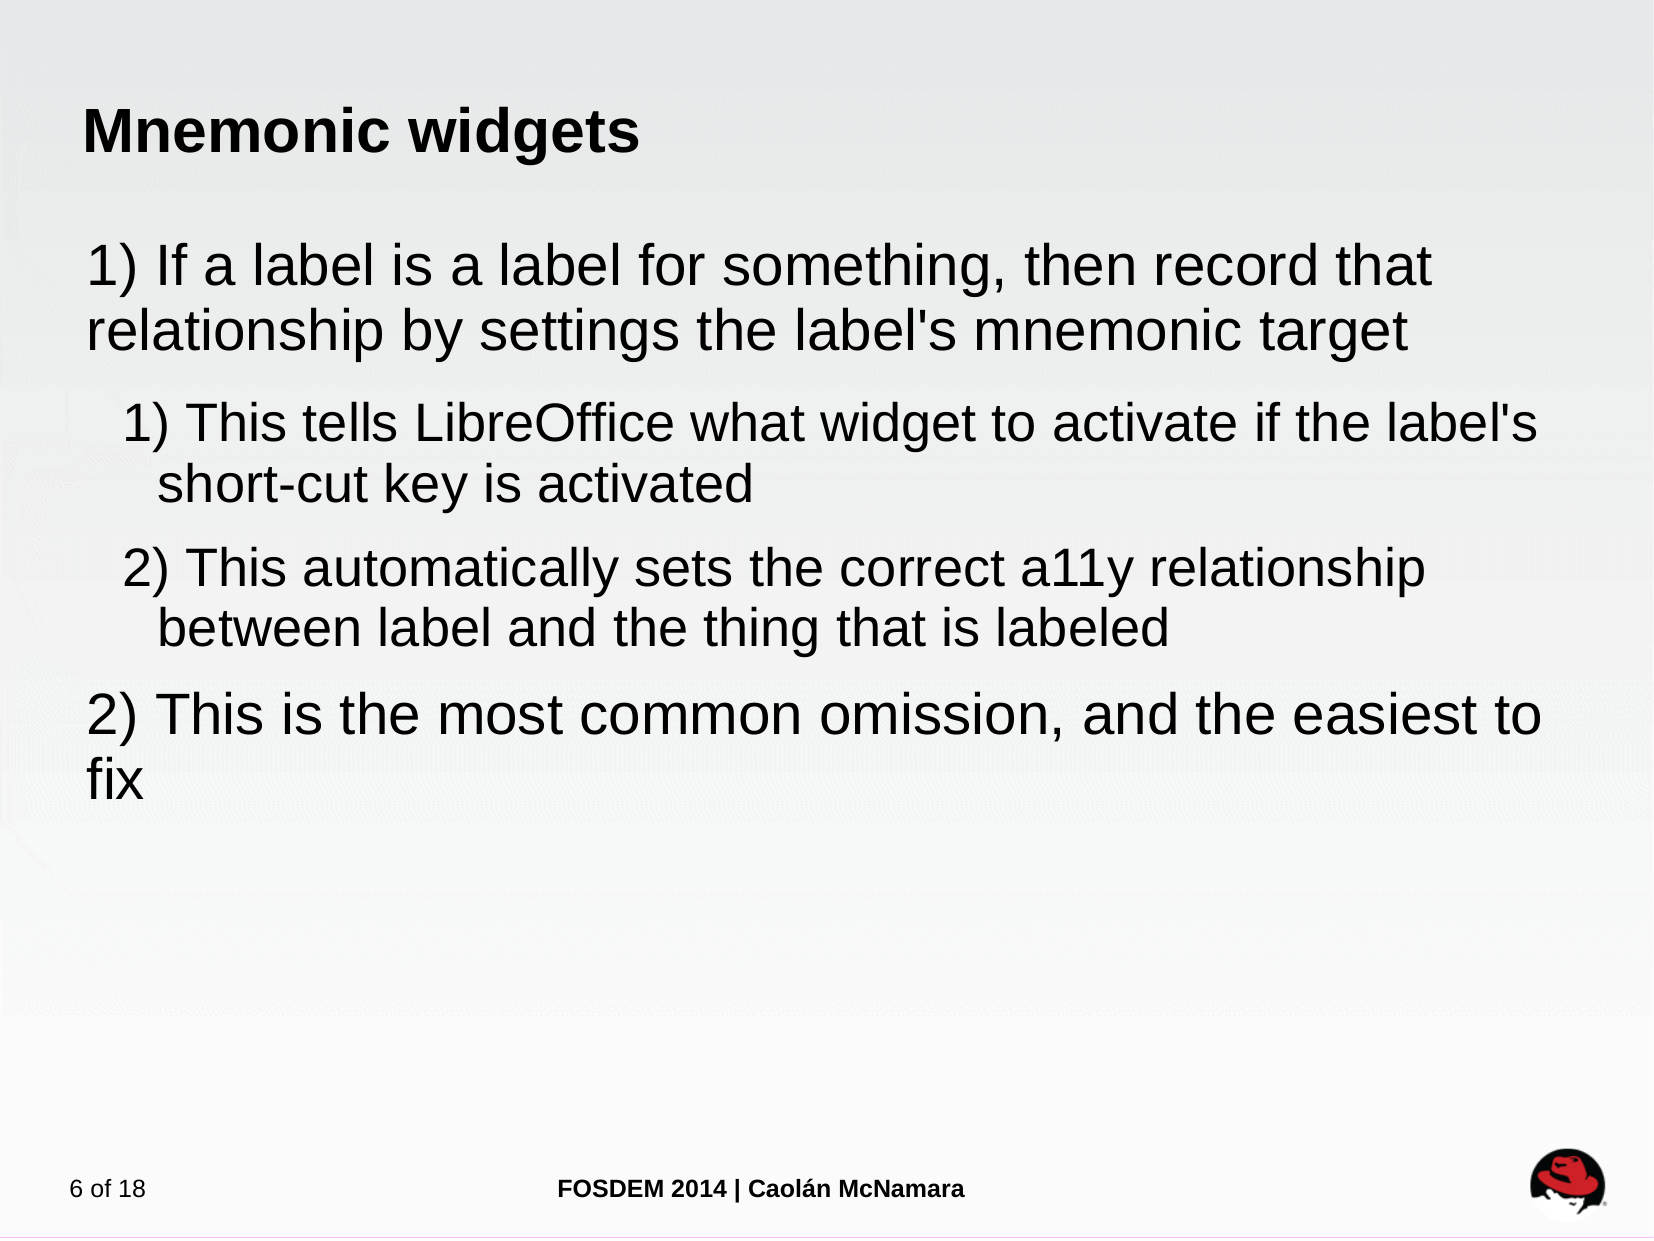

# Mnemonic widgets
 If a label is a label for something, then record that relationship by settings the label's mnemonic target
 This tells LibreOffice what widget to activate if the label's short-cut key is activated
 This automatically sets the correct a11y relationship between label and the thing that is labeled
 This is the most common omission, and the easiest to fix